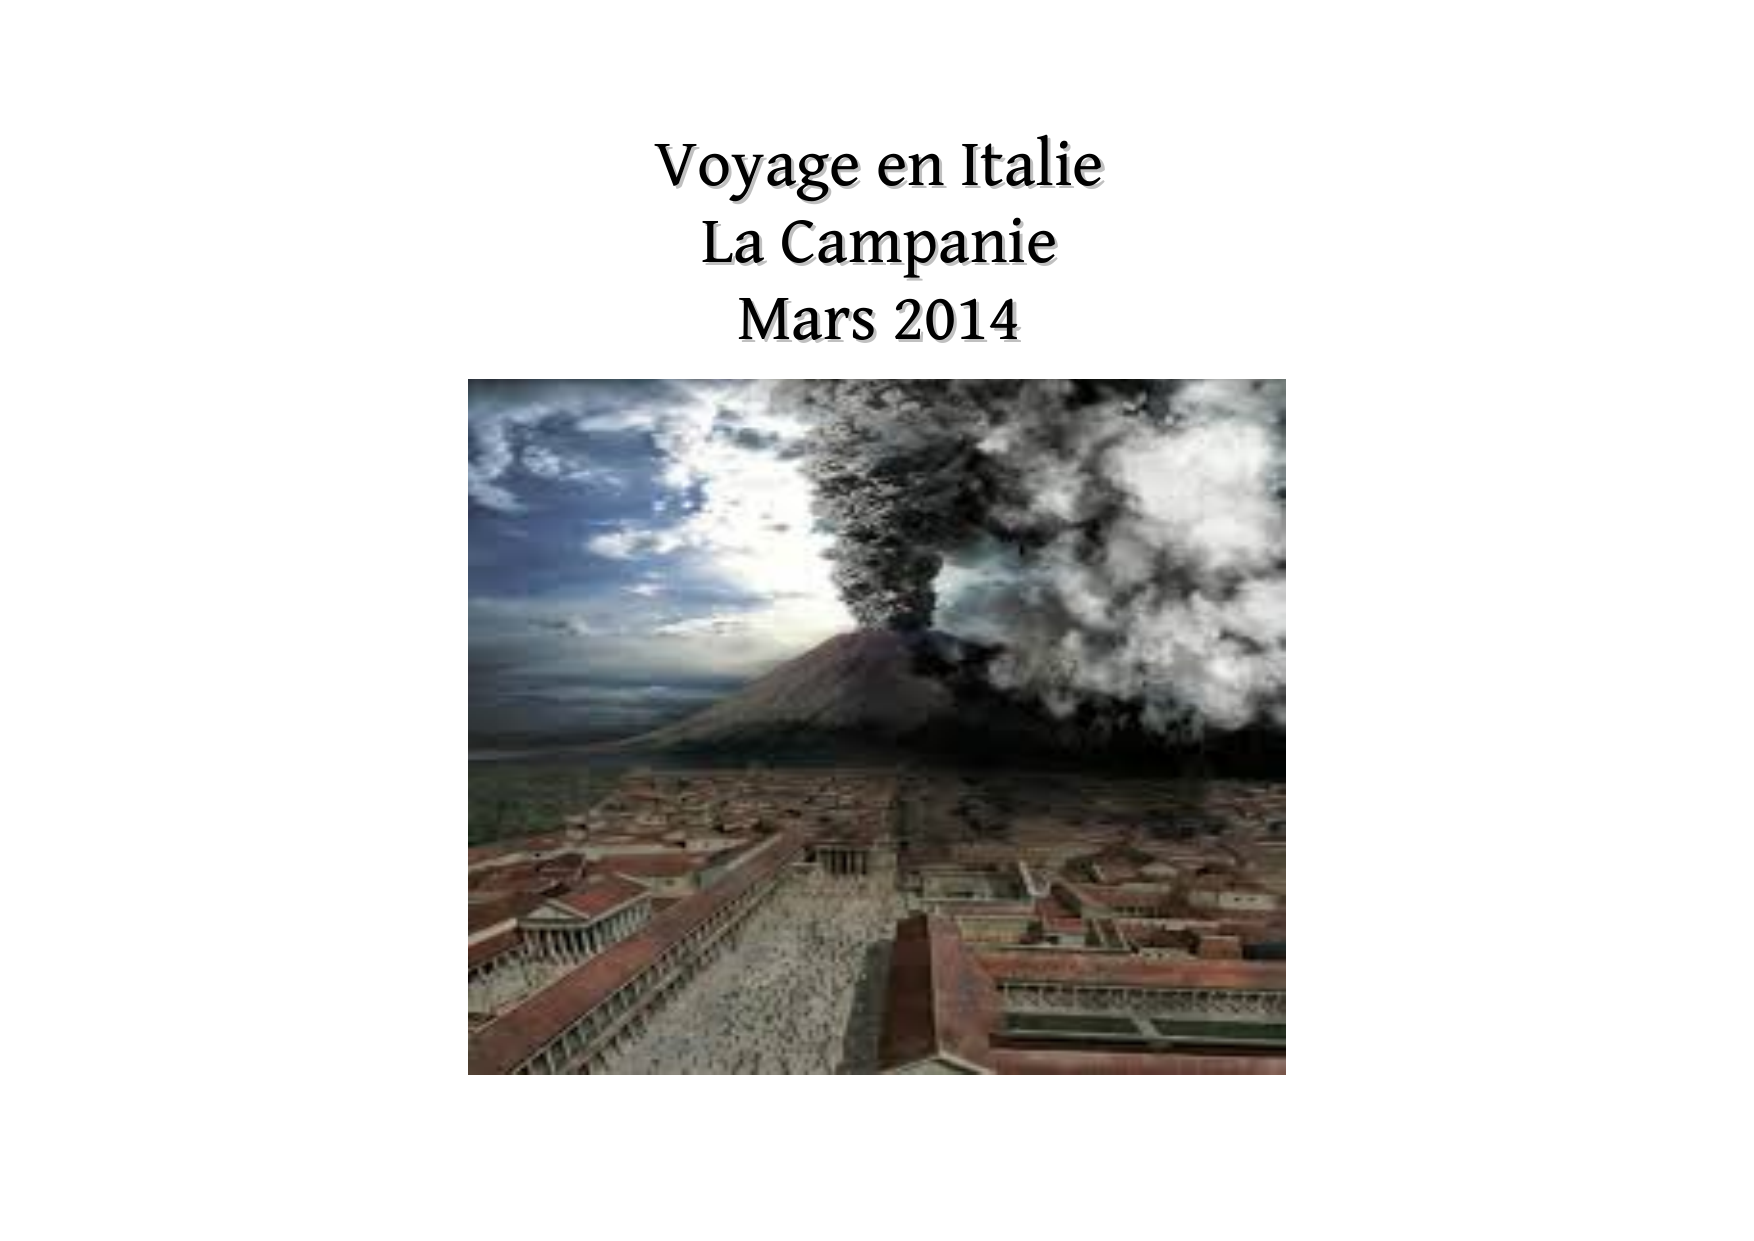

# Voyage en Italie La Campanie Mars 2014